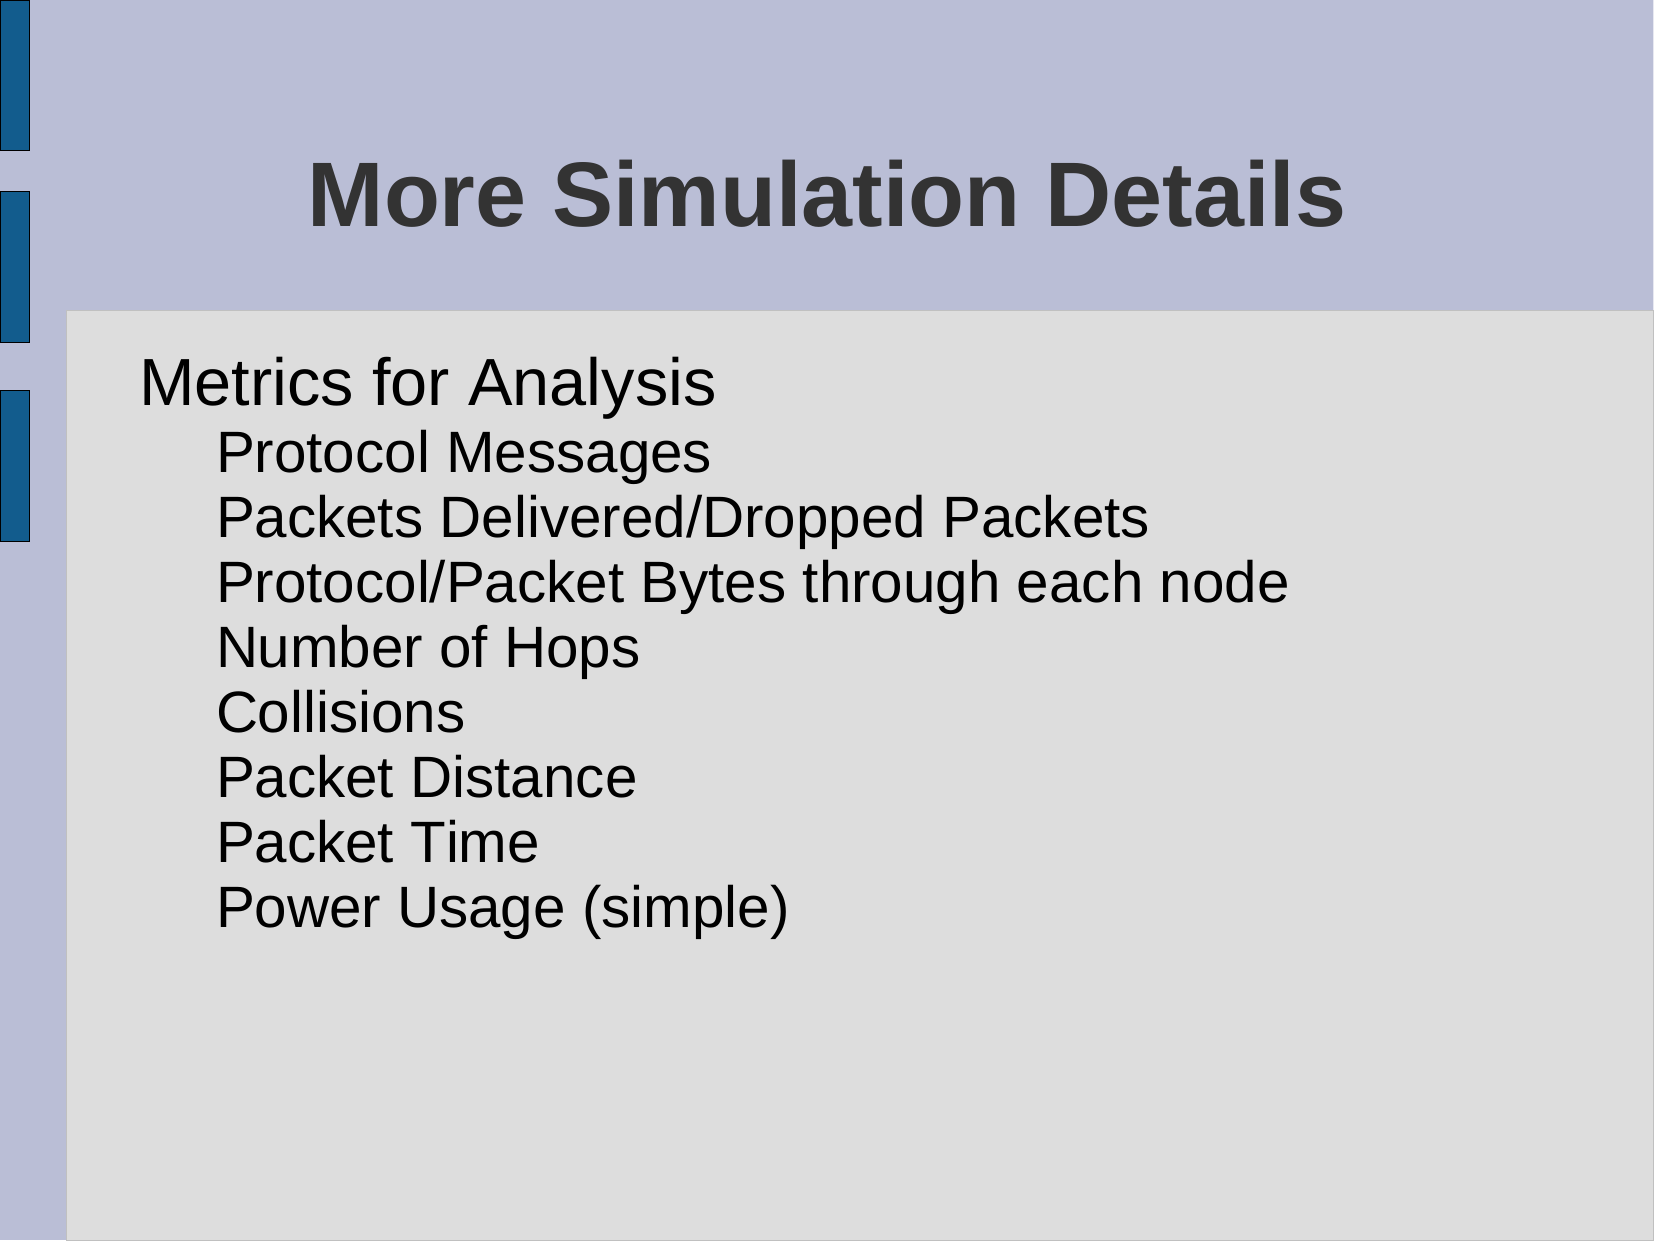

# More Simulation Details
Metrics for Analysis
Protocol Messages
Packets Delivered/Dropped Packets
Protocol/Packet Bytes through each node
Number of Hops
Collisions
Packet Distance
Packet Time
Power Usage (simple)